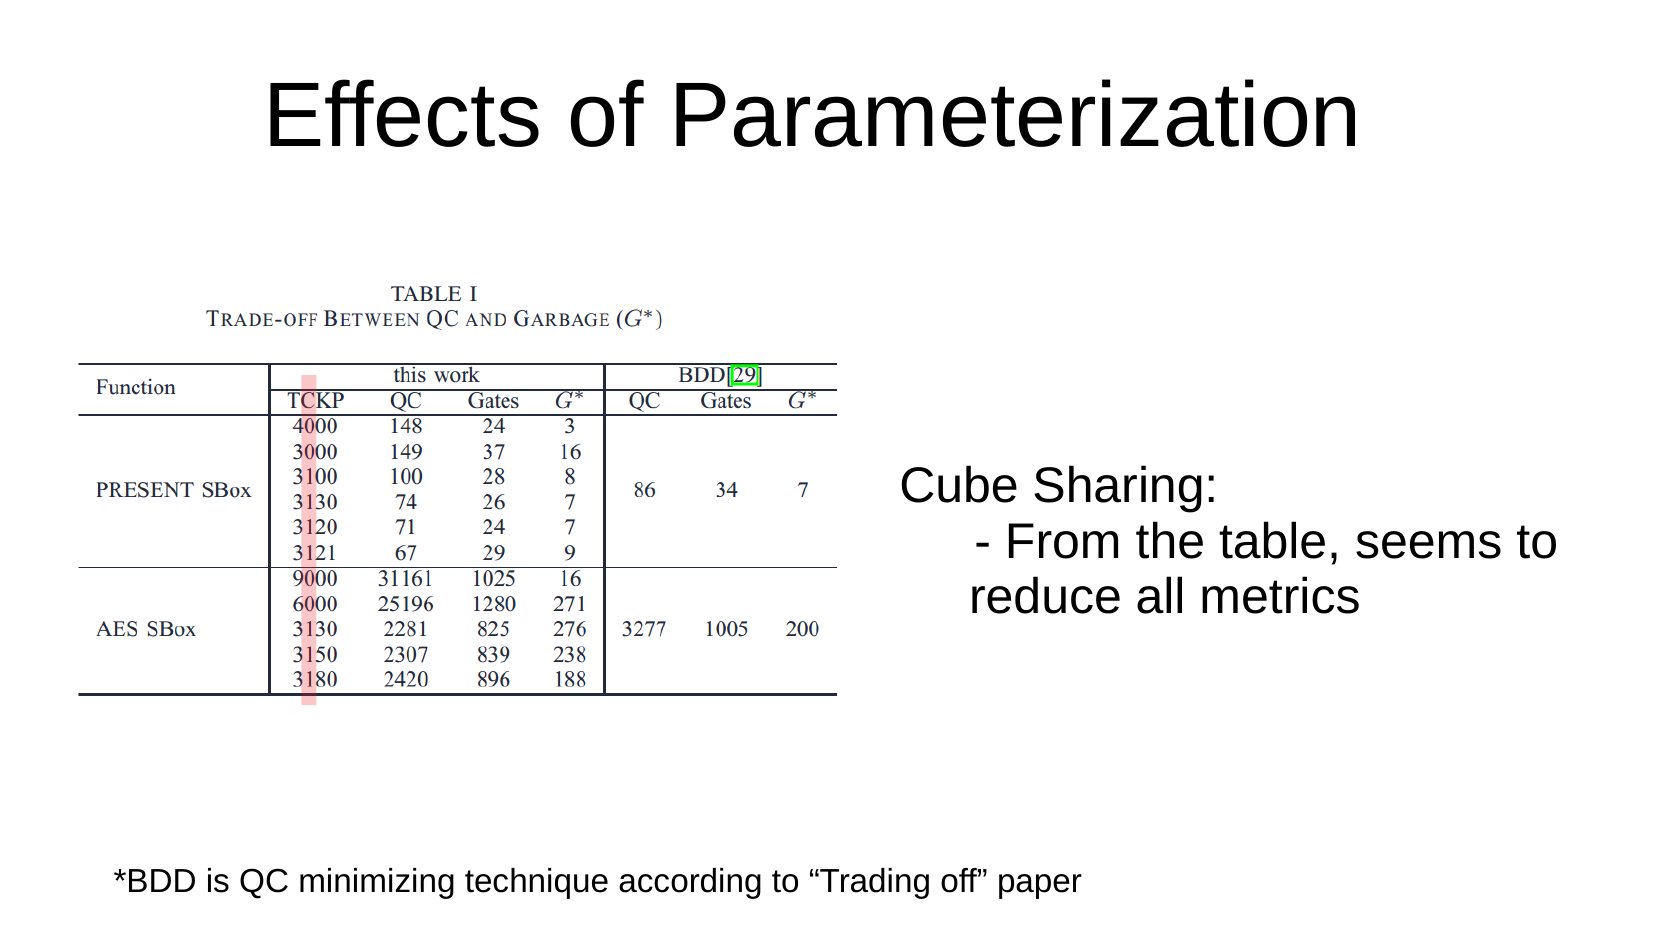

# Effects of Parameterization
Cube Sharing:
	- From the table, seems to reduce all metrics
*BDD is QC minimizing technique according to “Trading off” paper